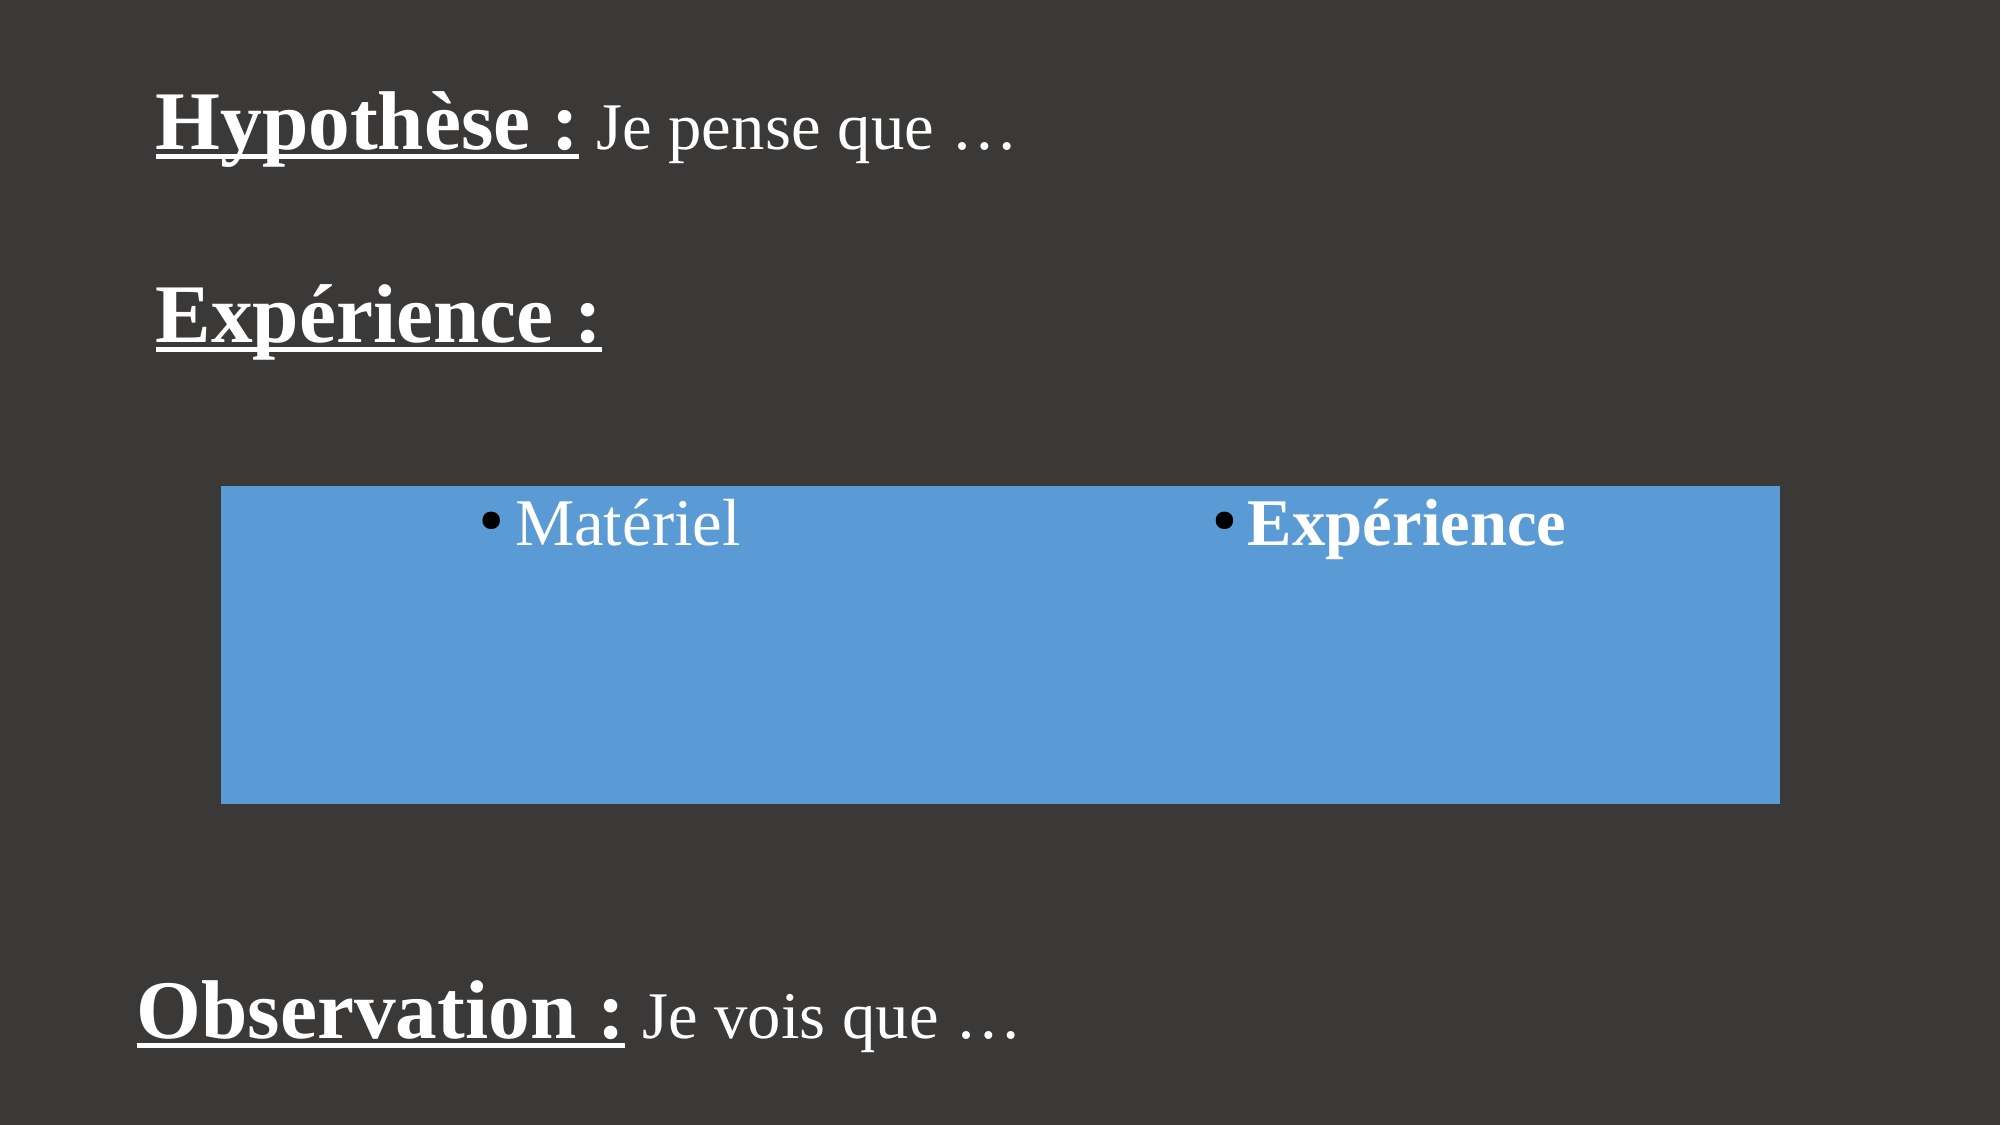

Hypothèse : Je pense que …
Expérience :
| Matériel | Expérience |
| --- | --- |
| | |
Observation : Je vois que …